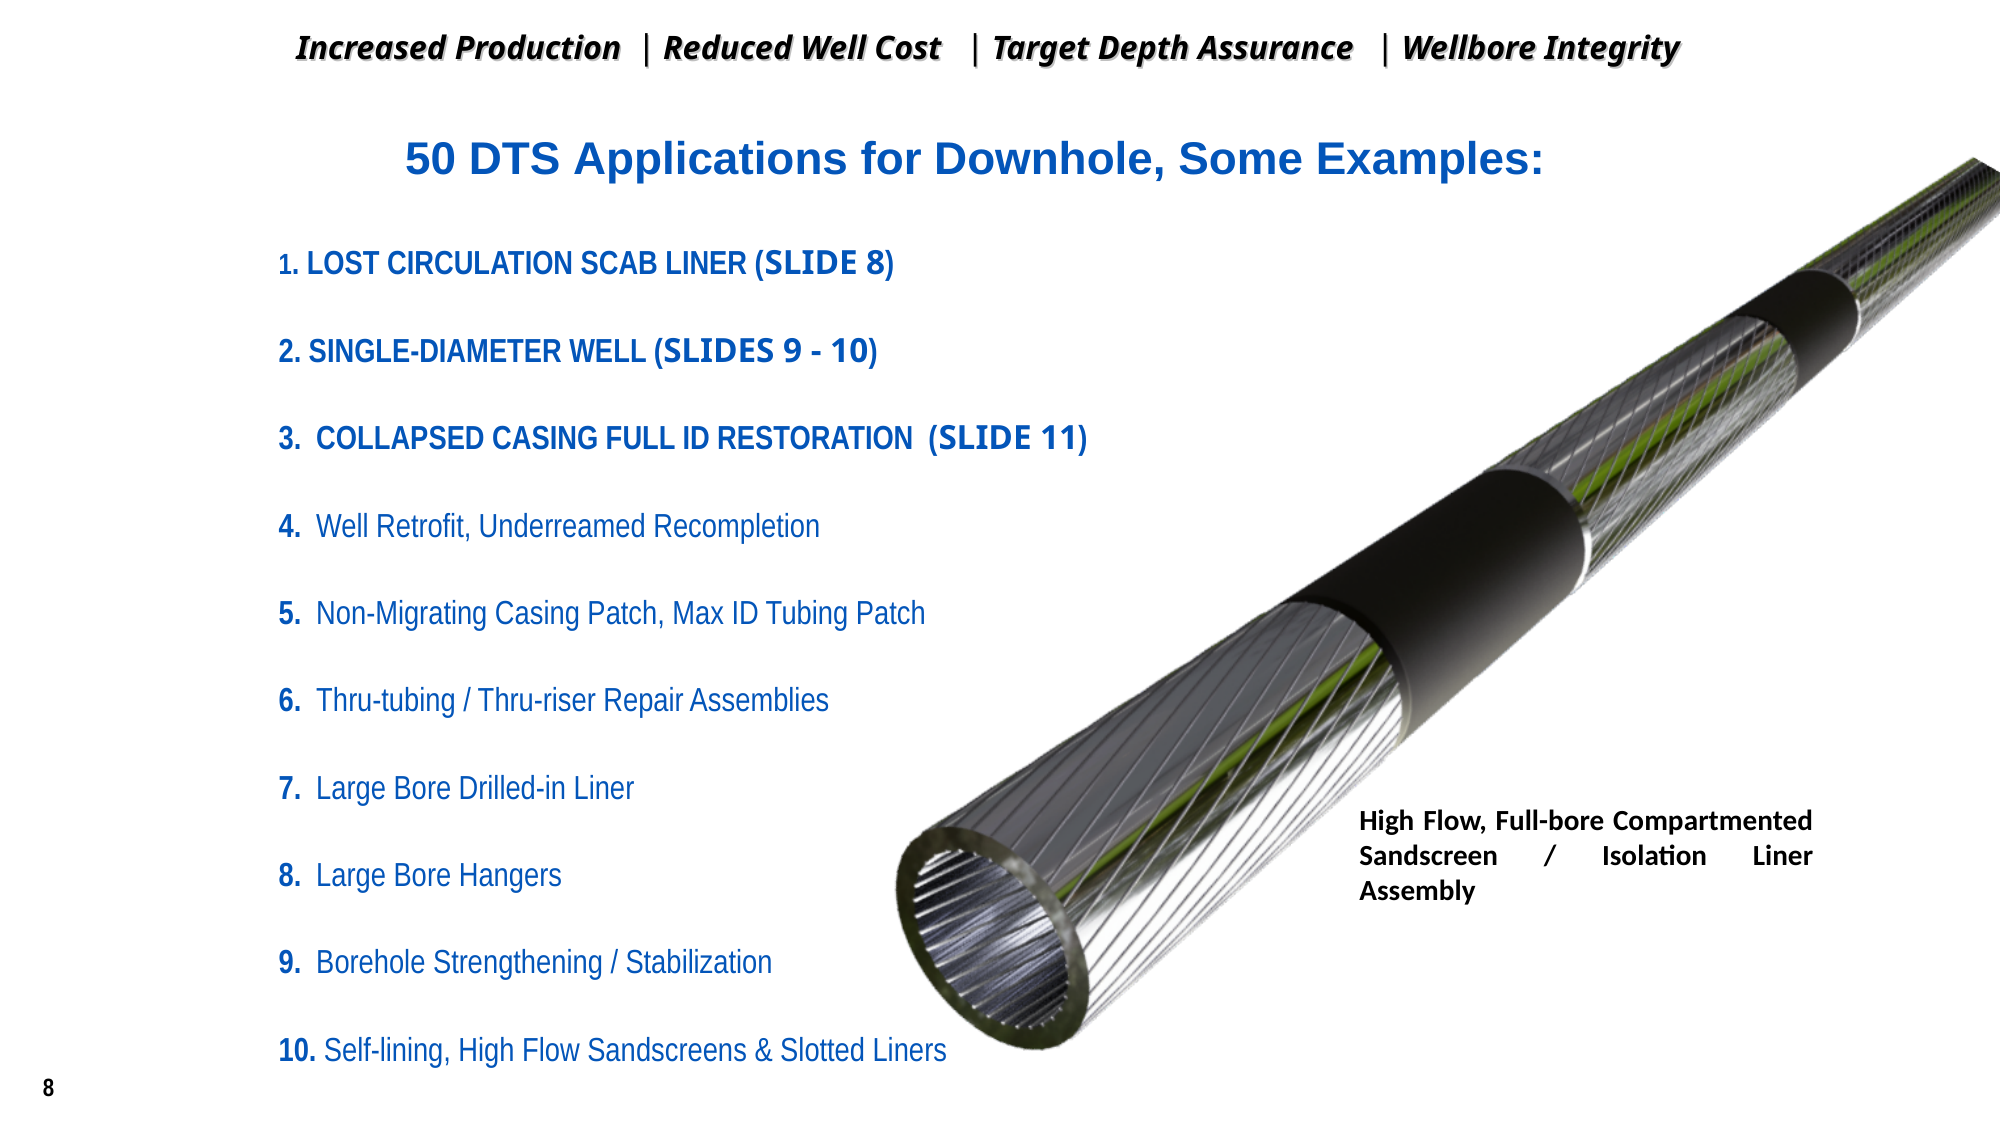

Increased Production │ Reduced Well Cost │ Target Depth Assurance │ Wellbore Integrity
50 DTS Applications for Downhole, Some Examples:
1. LOST CIRCULATION SCAB LINER (SLIDE 8)
2. SINGLE-DIAMETER WELL (SLIDES 9 - 10)
3. COLLAPSED CASING FULL ID RESTORATION (SLIDE 11)
4. Well Retrofit, Underreamed Recompletion
5. Non-Migrating Casing Patch, Max ID Tubing Patch
6. Thru-tubing / Thru-riser Repair Assemblies
7. Large Bore Drilled-in Liner
8. Large Bore Hangers
9. Borehole Strengthening / Stabilization
10. Self-lining, High Flow Sandscreens & Slotted Liners
High Flow, Full-bore Compartmented Sandscreen / Isolation Liner Assembly
8